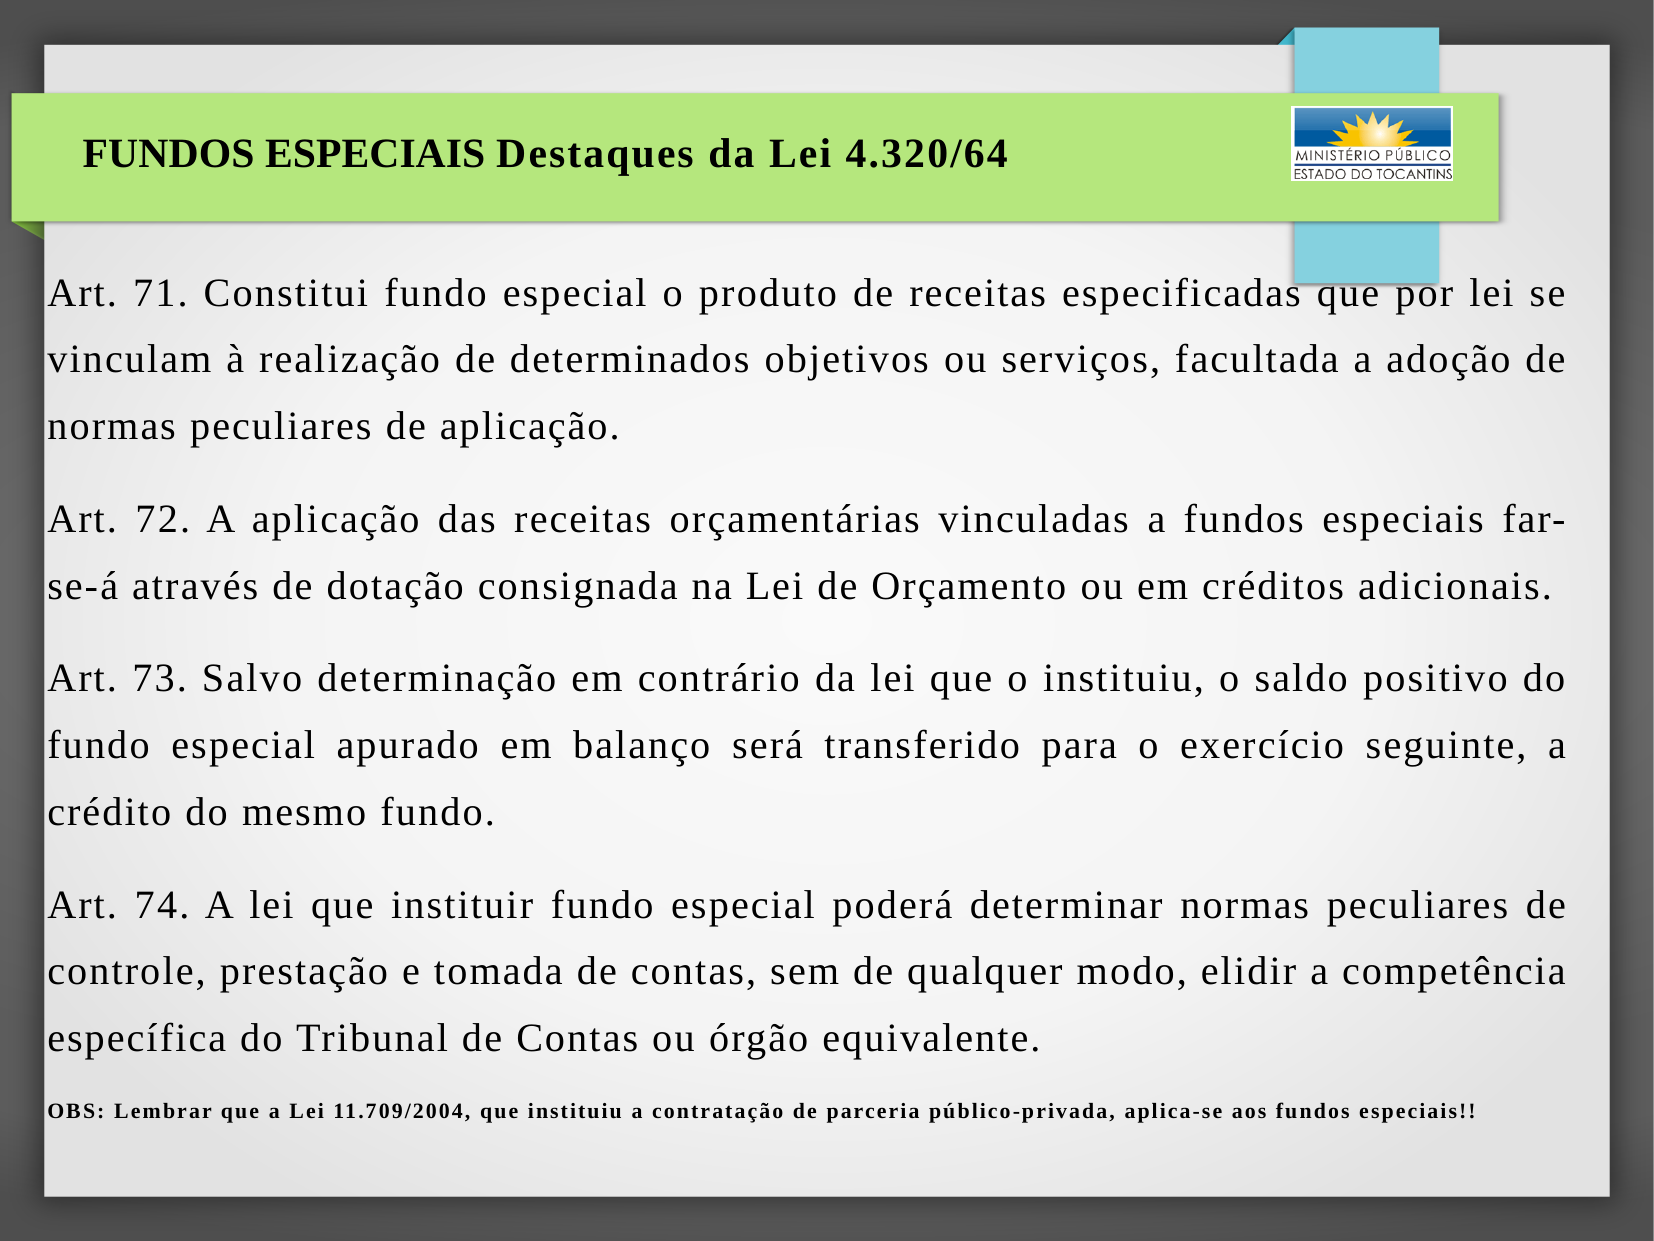

# FUNDOS ESPECIAIS Destaques da Lei 4.320/64
Art. 71. Constitui fundo especial o produto de receitas especificadas que por lei se vinculam à realização de determinados objetivos ou serviços, facultada a adoção de normas peculiares de aplicação.
Art. 72. A aplicação das receitas orçamentárias vinculadas a fundos especiais far-se-á através de dotação consignada na Lei de Orçamento ou em créditos adicionais.
Art. 73. Salvo determinação em contrário da lei que o instituiu, o saldo positivo do fundo especial apurado em balanço será transferido para o exercício seguinte, a crédito do mesmo fundo.
Art. 74. A lei que instituir fundo especial poderá determinar normas peculiares de controle, prestação e tomada de contas, sem de qualquer modo, elidir a competência específica do Tribunal de Contas ou órgão equivalente.
OBS: Lembrar que a Lei 11.709/2004, que instituiu a contratação de parceria público-privada, aplica-se aos fundos especiais!!